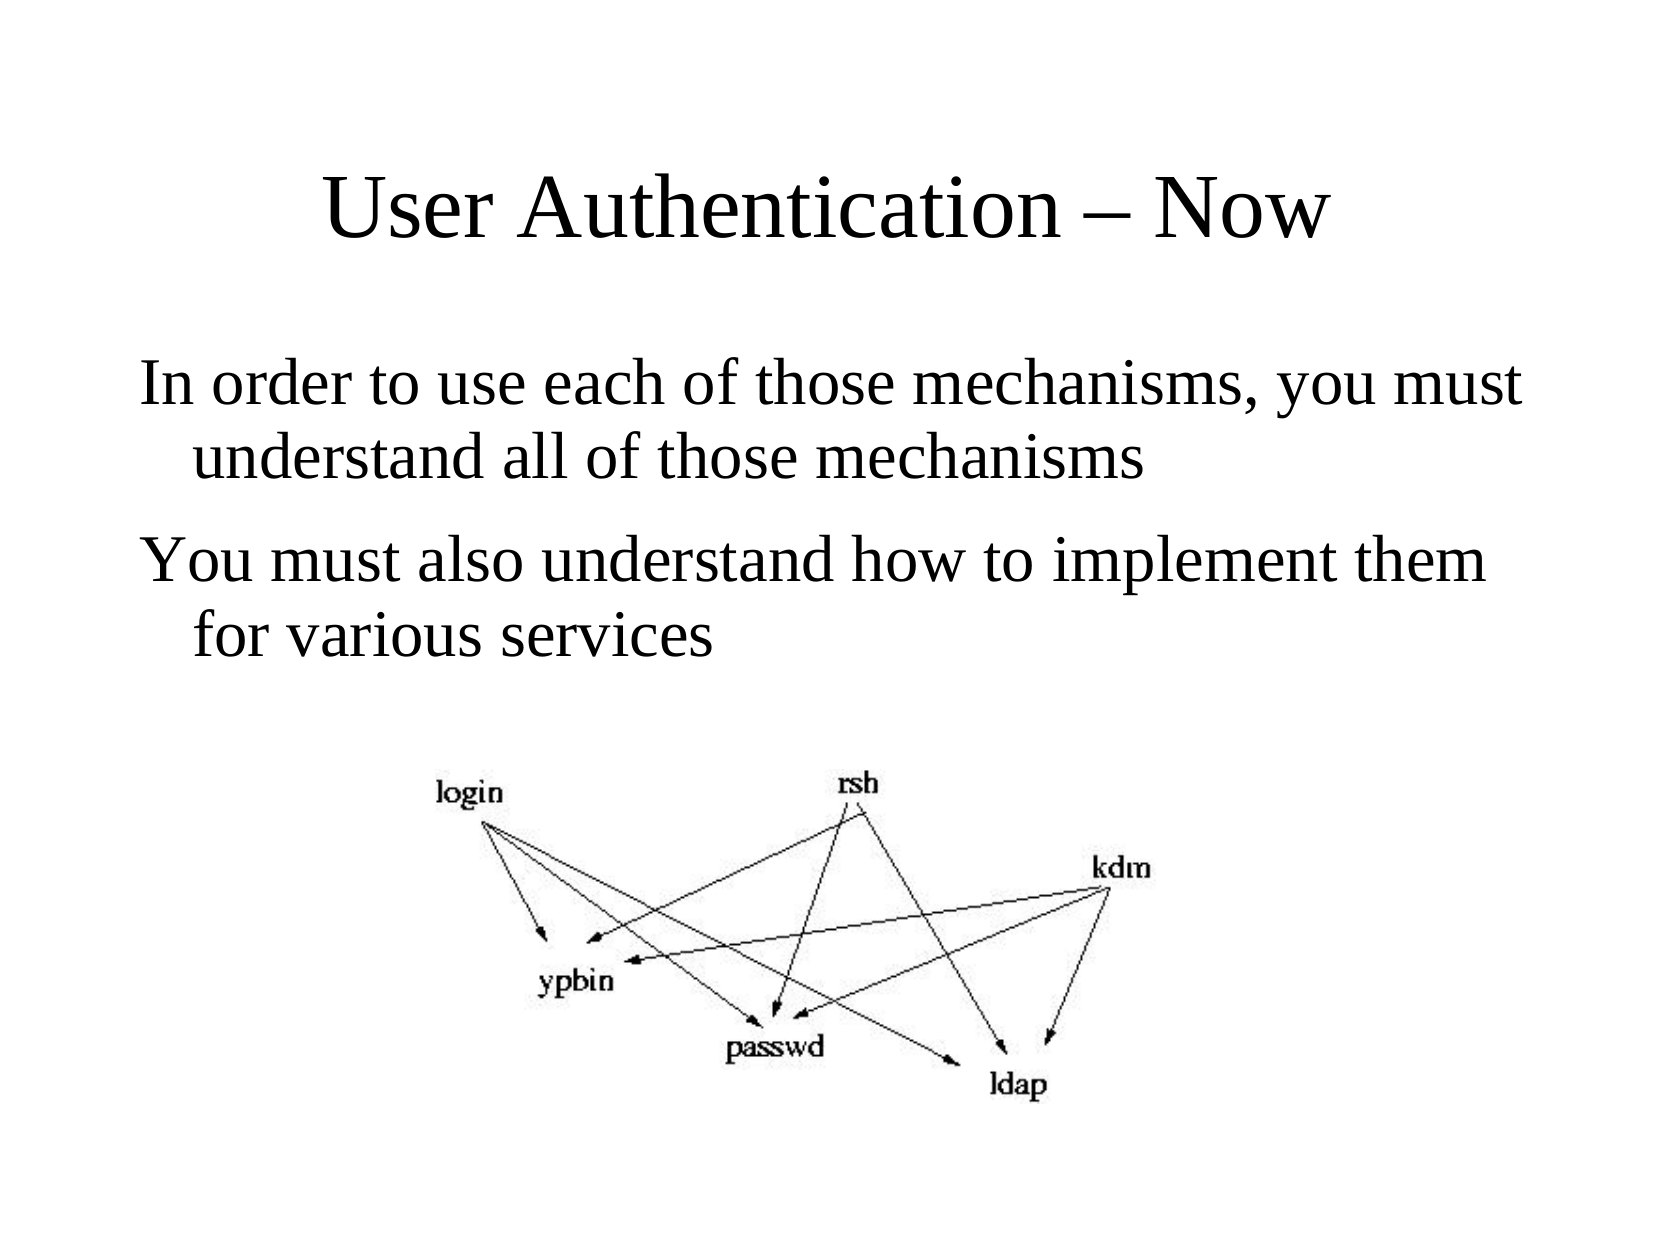

# User Authentication – Now
In order to use each of those mechanisms, you must understand all of those mechanisms
You must also understand how to implement them for various services